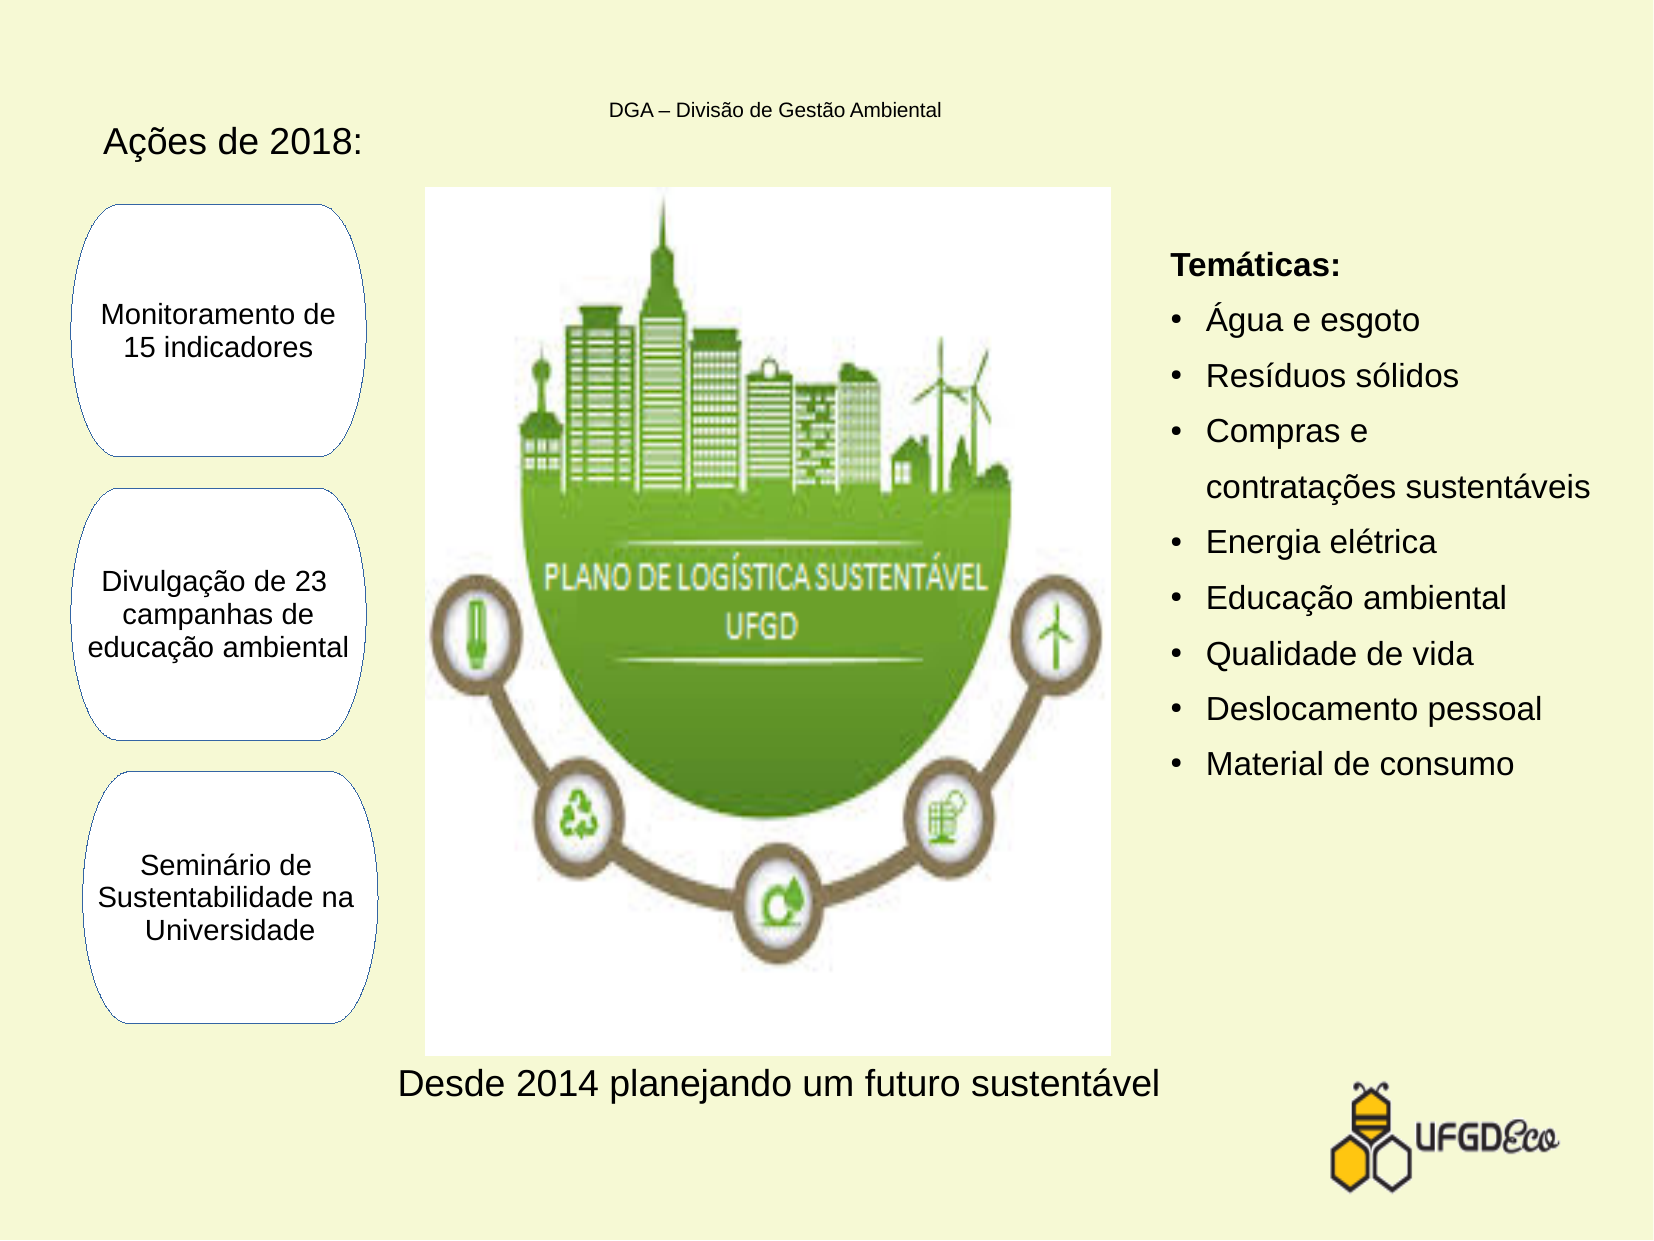

DGA – Divisão de Gestão Ambiental
Ações de 2018:
Monitoramento de
15 indicadores
Temáticas:
Água e esgoto
Resíduos sólidos
Compras e
contratações sustentáveis
Energia elétrica
Educação ambiental
Qualidade de vida
Deslocamento pessoal
Material de consumo
Divulgação de 23
 campanhas de
educação ambiental
Seminário de
Sustentabilidade na
Universidade
Desde 2014 planejando um futuro sustentável